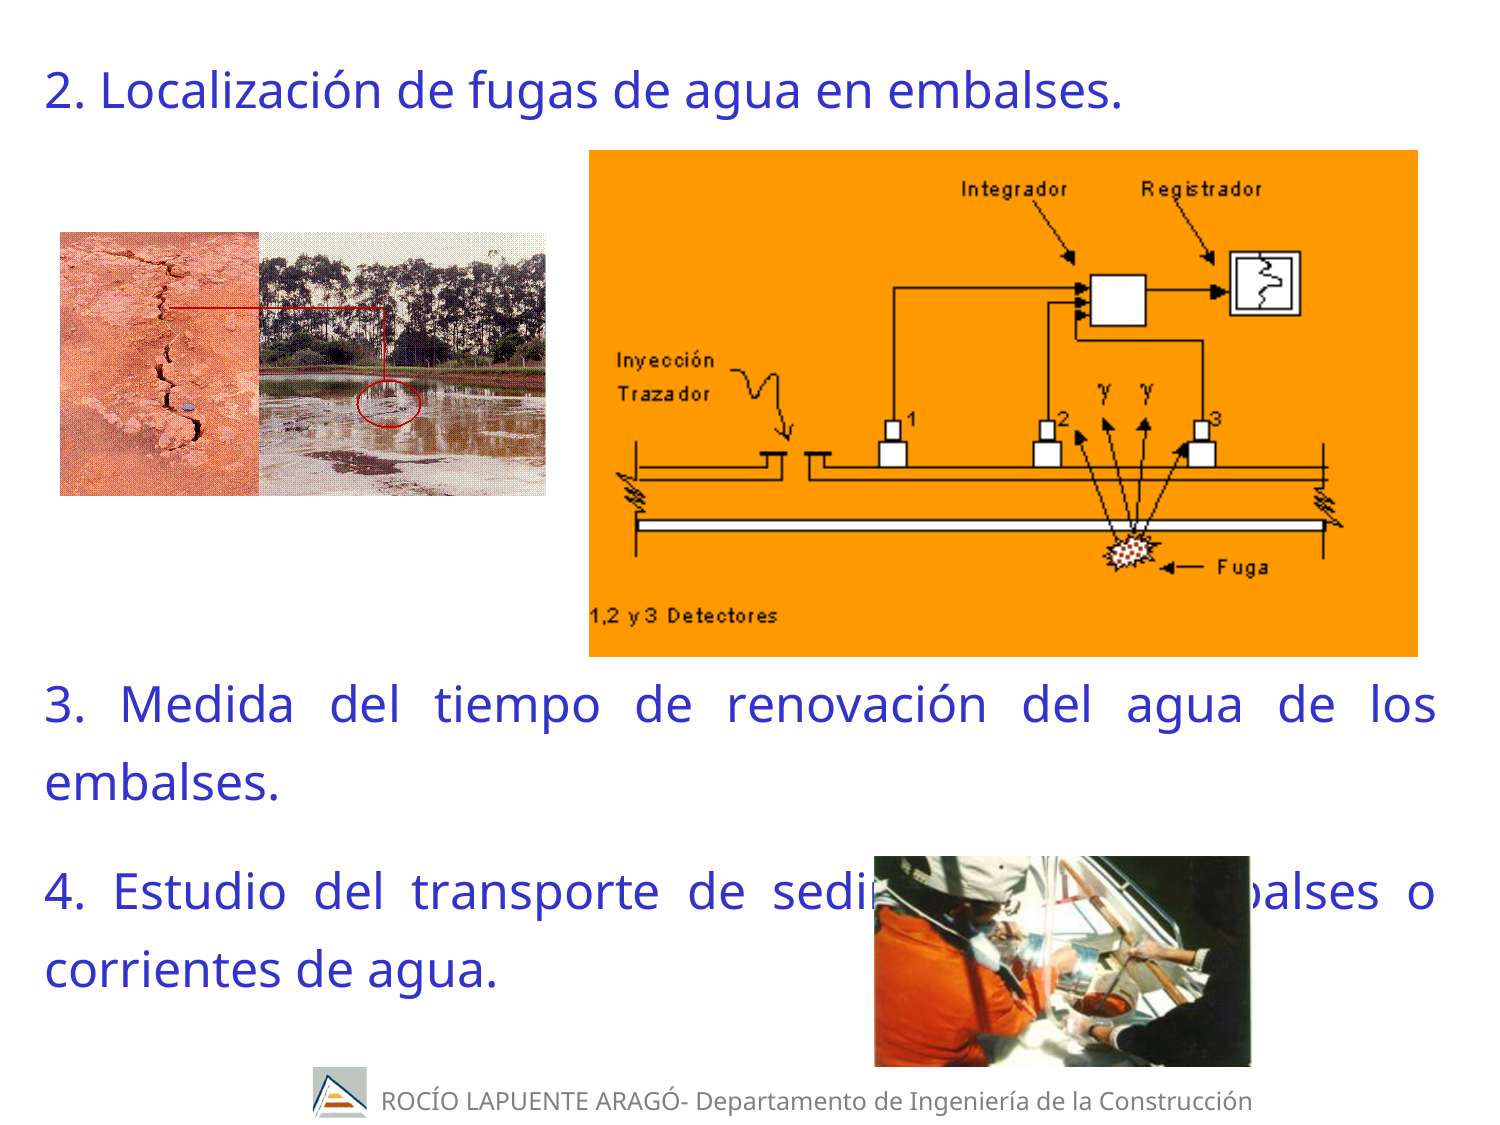

2. Localización de fugas de agua en embalses.
3. Medida del tiempo de renovación del agua de los embalses.
4. Estudio del transporte de sedimentos en embalses o corrientes de agua.